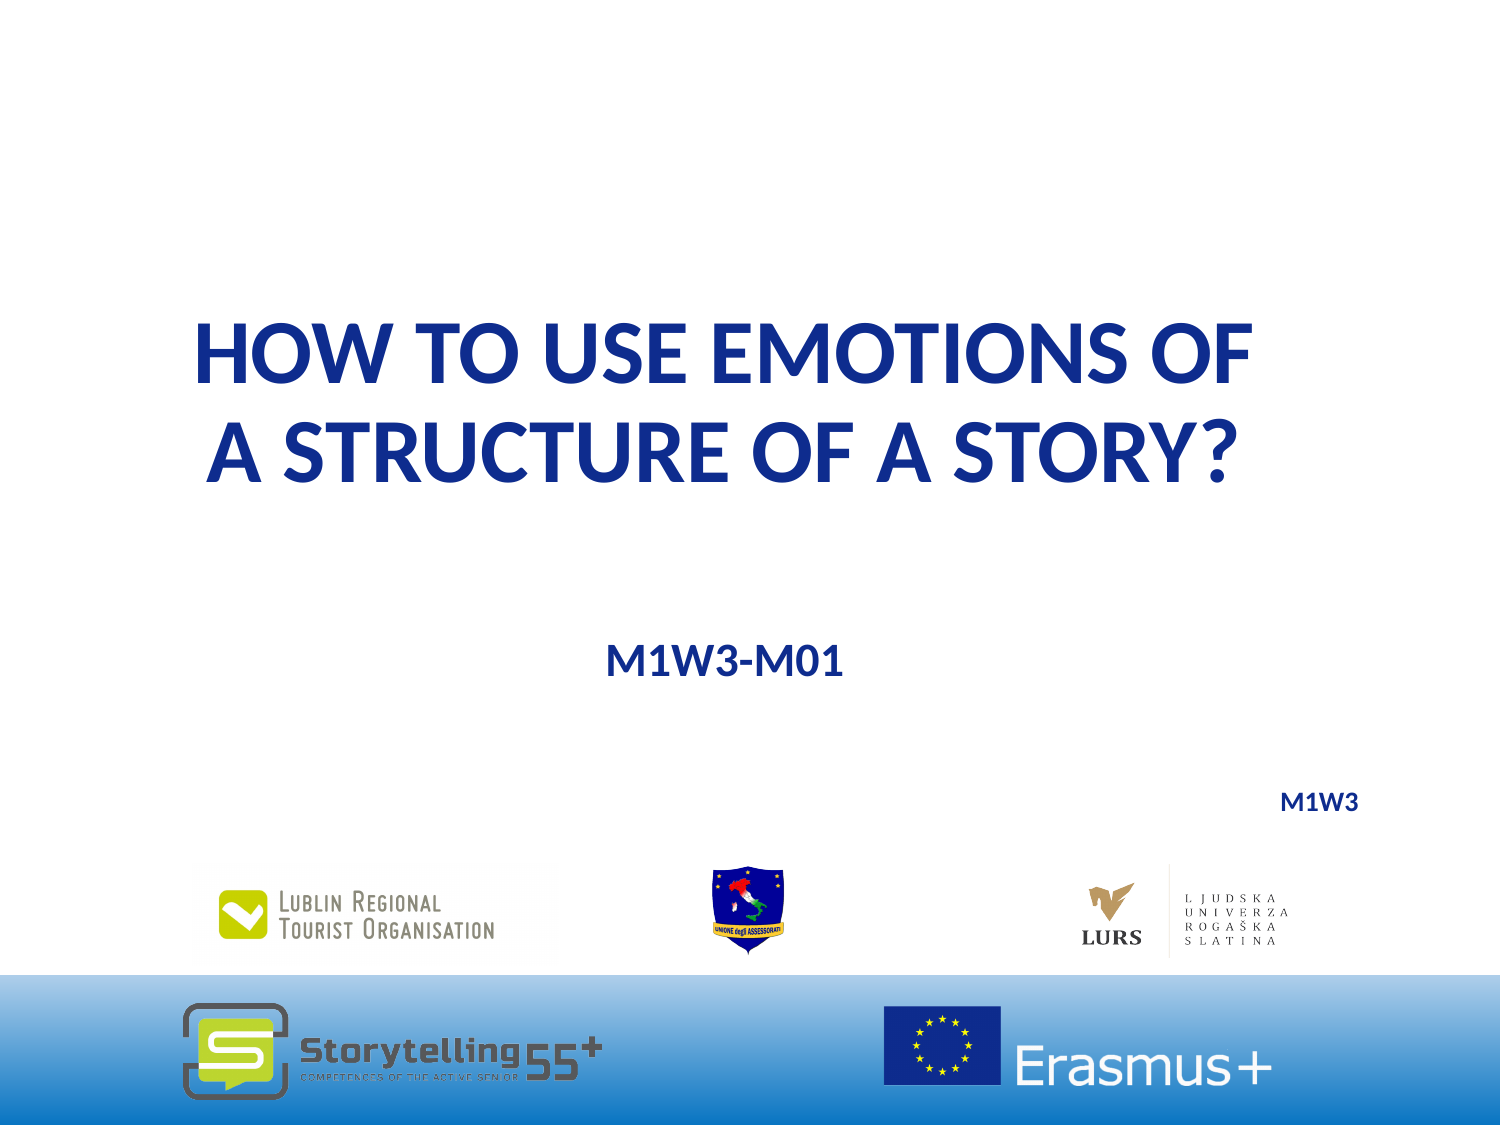

# HOW TO USE EMOTIONS OF A STRUCTURE OF A STORY?
M1W3-M01
M1W3